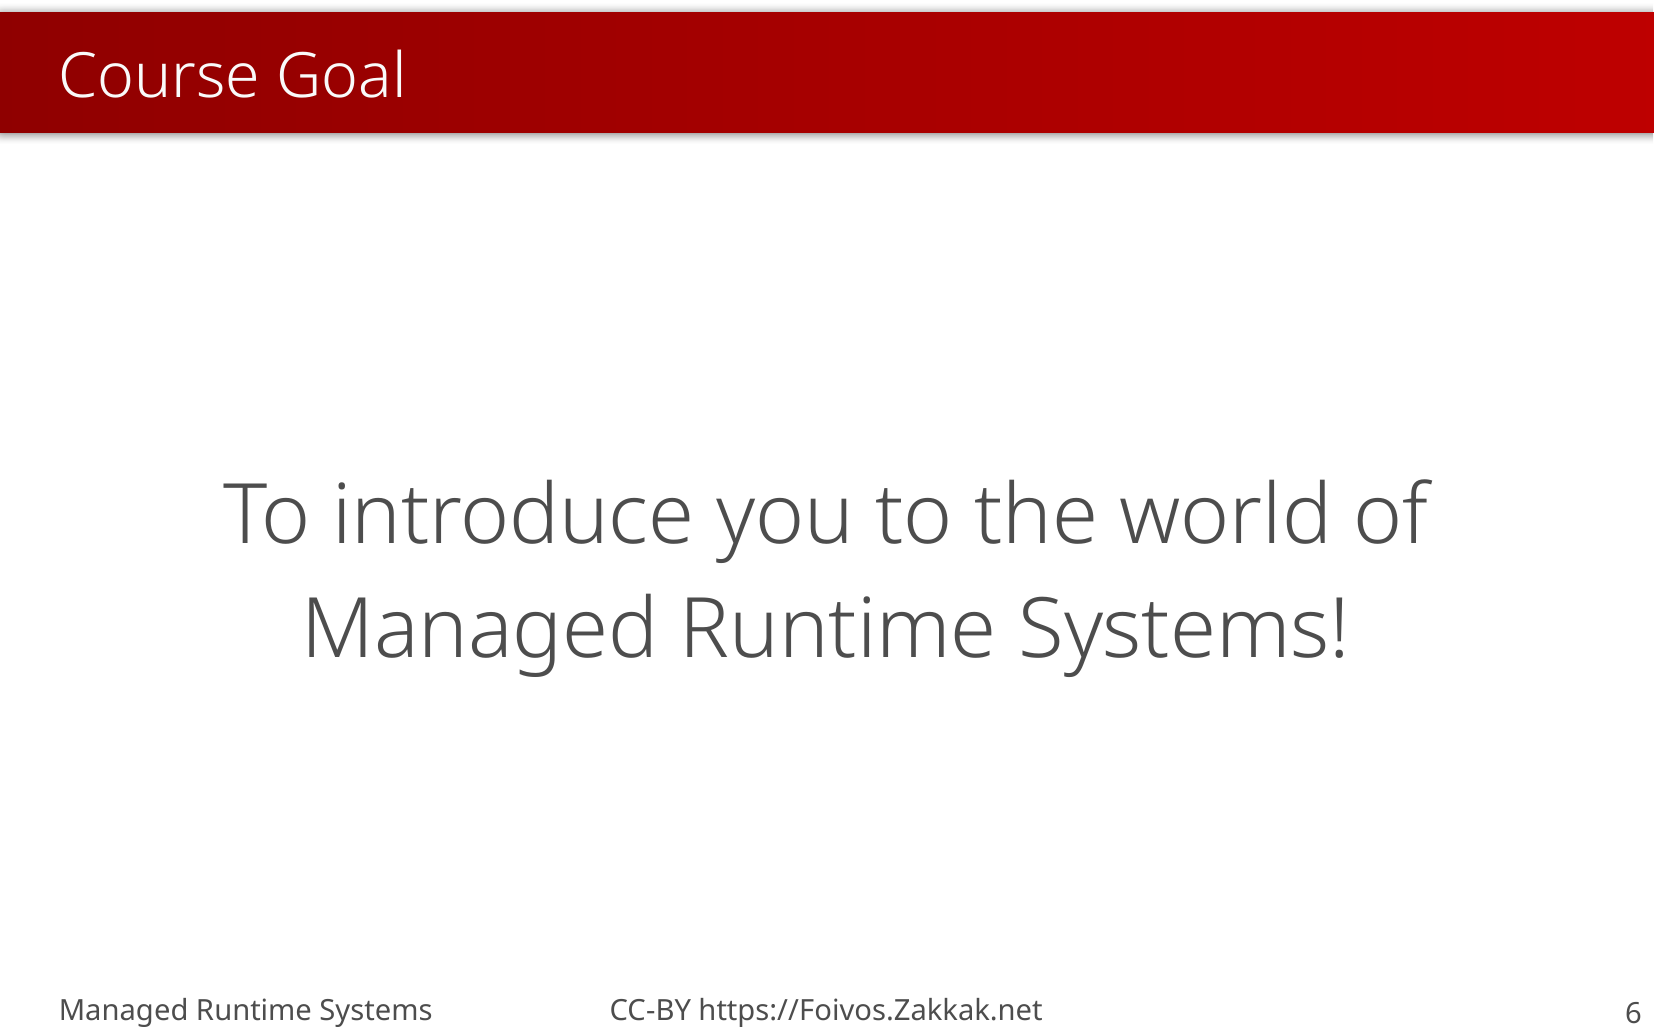

# Course Goal
To introduce you to the world of
Managed Runtime Systems!
Managed Runtime Systems
CC-BY https://Foivos.Zakkak.net
6